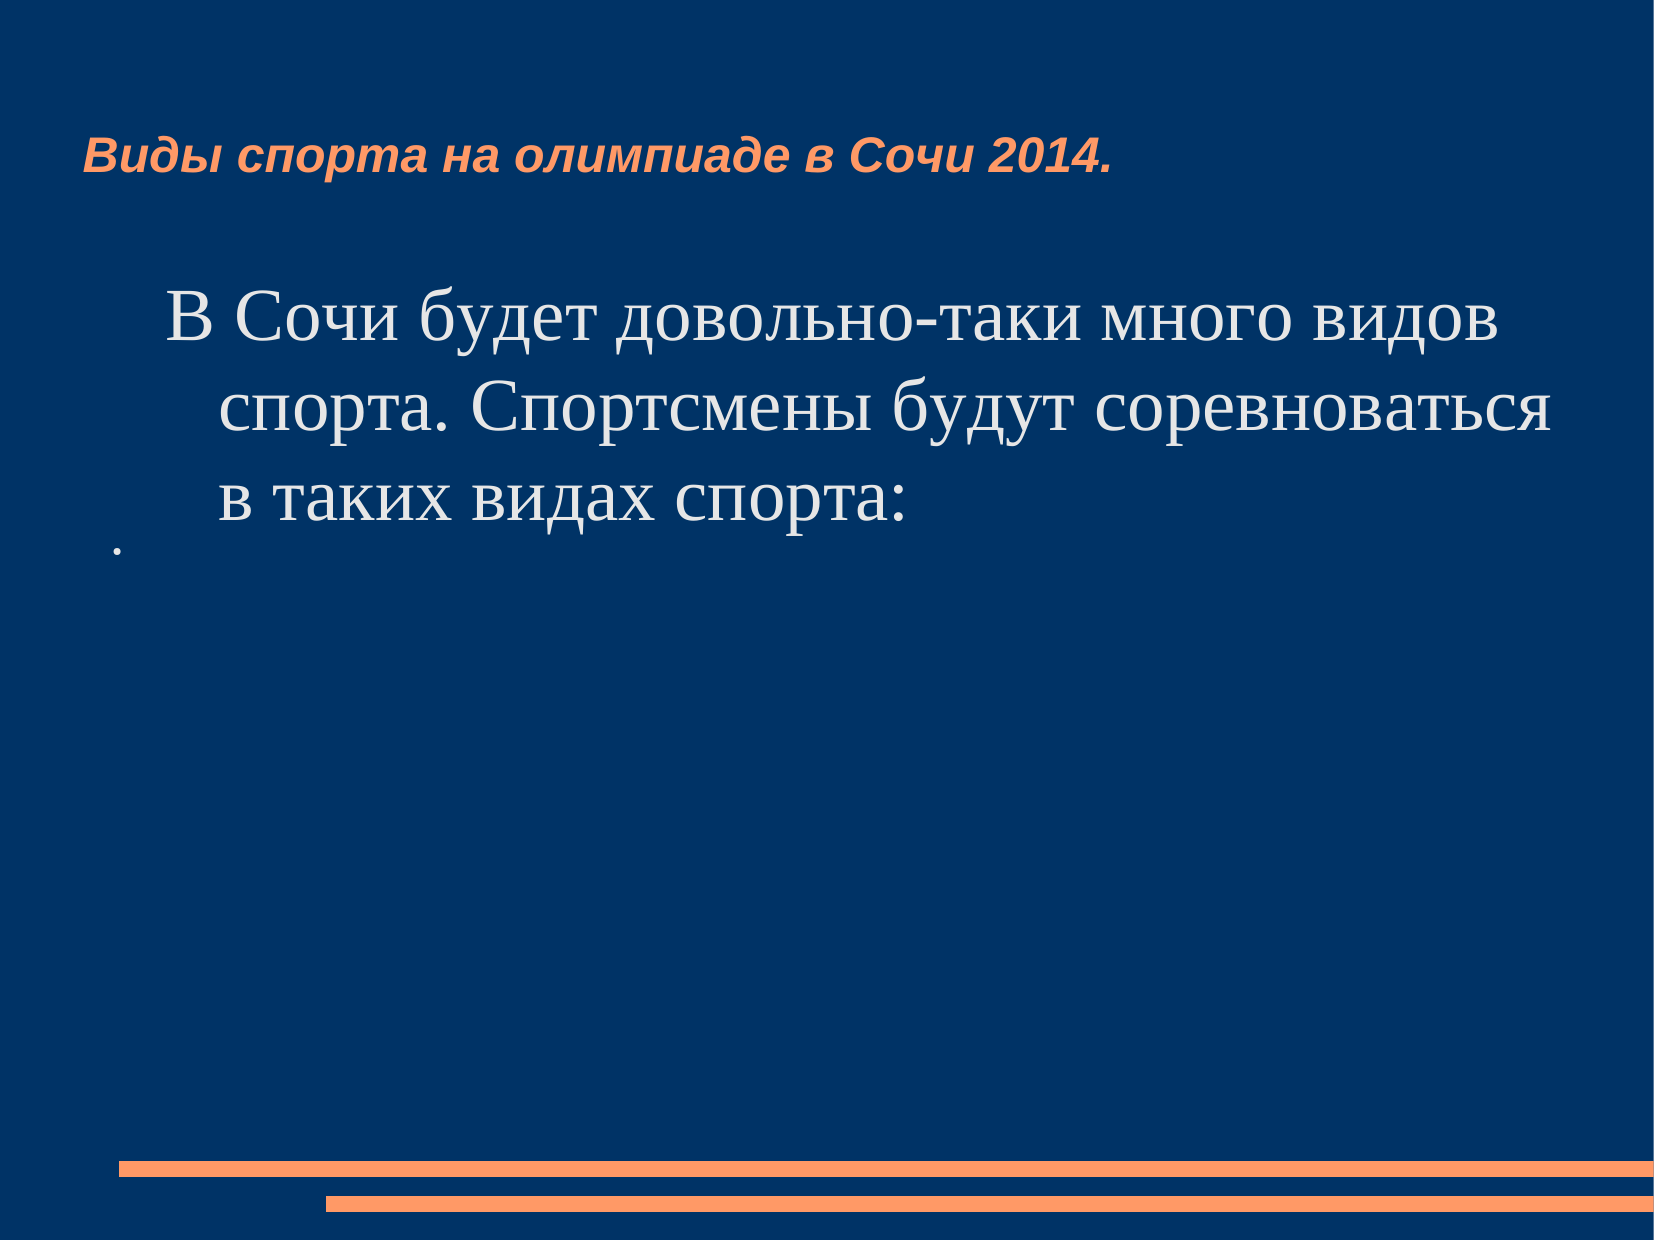

# Виды спорта на олимпиаде в Сочи 2014.
В Сочи будет довольно-таки много видов спорта. Спортсмены будут соревноваться в таких видах спорта: